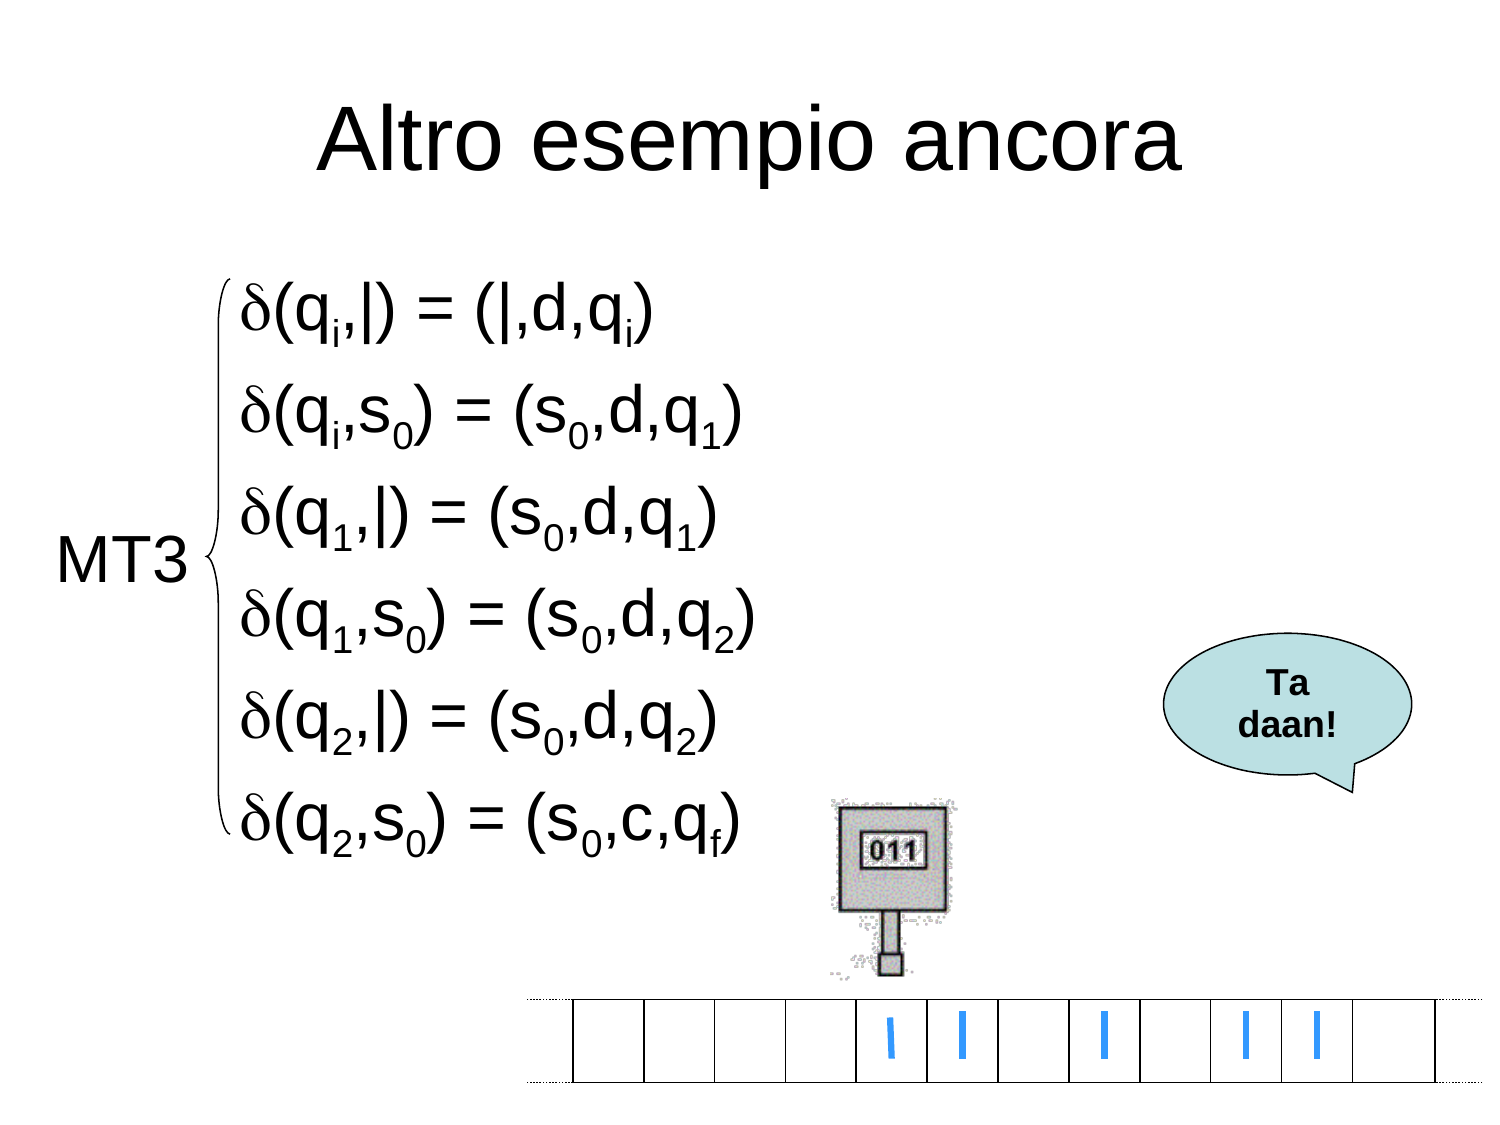

# Altro esempio ancora
		(qi,|) = (|,d,qi)
		(qi,s0) = (s0,d,q1)
		(q1,|) = (s0,d,q1)
		(q1,s0) = (s0,d,q2)
		(q2,|) = (s0,d,q2)
		(q2,s0) = (s0,c,qf)
MT3
Ta
daan!